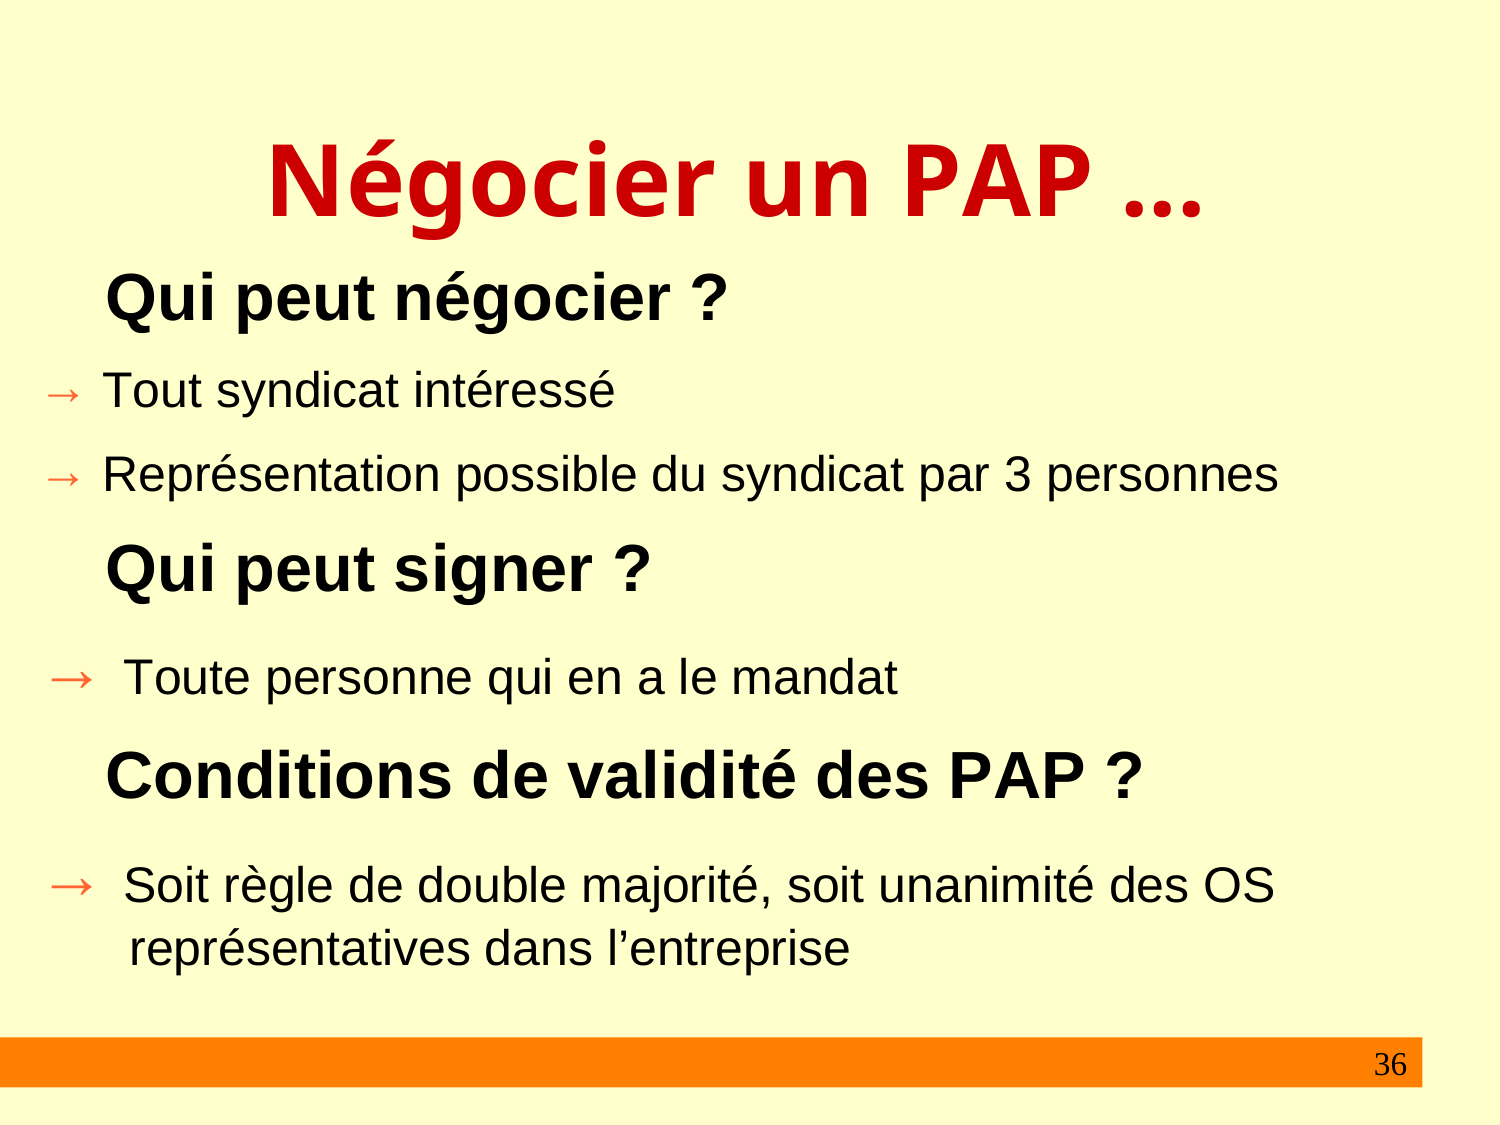

# Négocier un PAP ...
Qui peut négocier ?
 Tout syndicat intéressé
 Représentation possible du syndicat par 3 personnes
Qui peut signer ?
 Toute personne qui en a le mandat
Conditions de validité des PAP ?
 Soit règle de double majorité, soit unanimité des OS représentatives dans l’entreprise